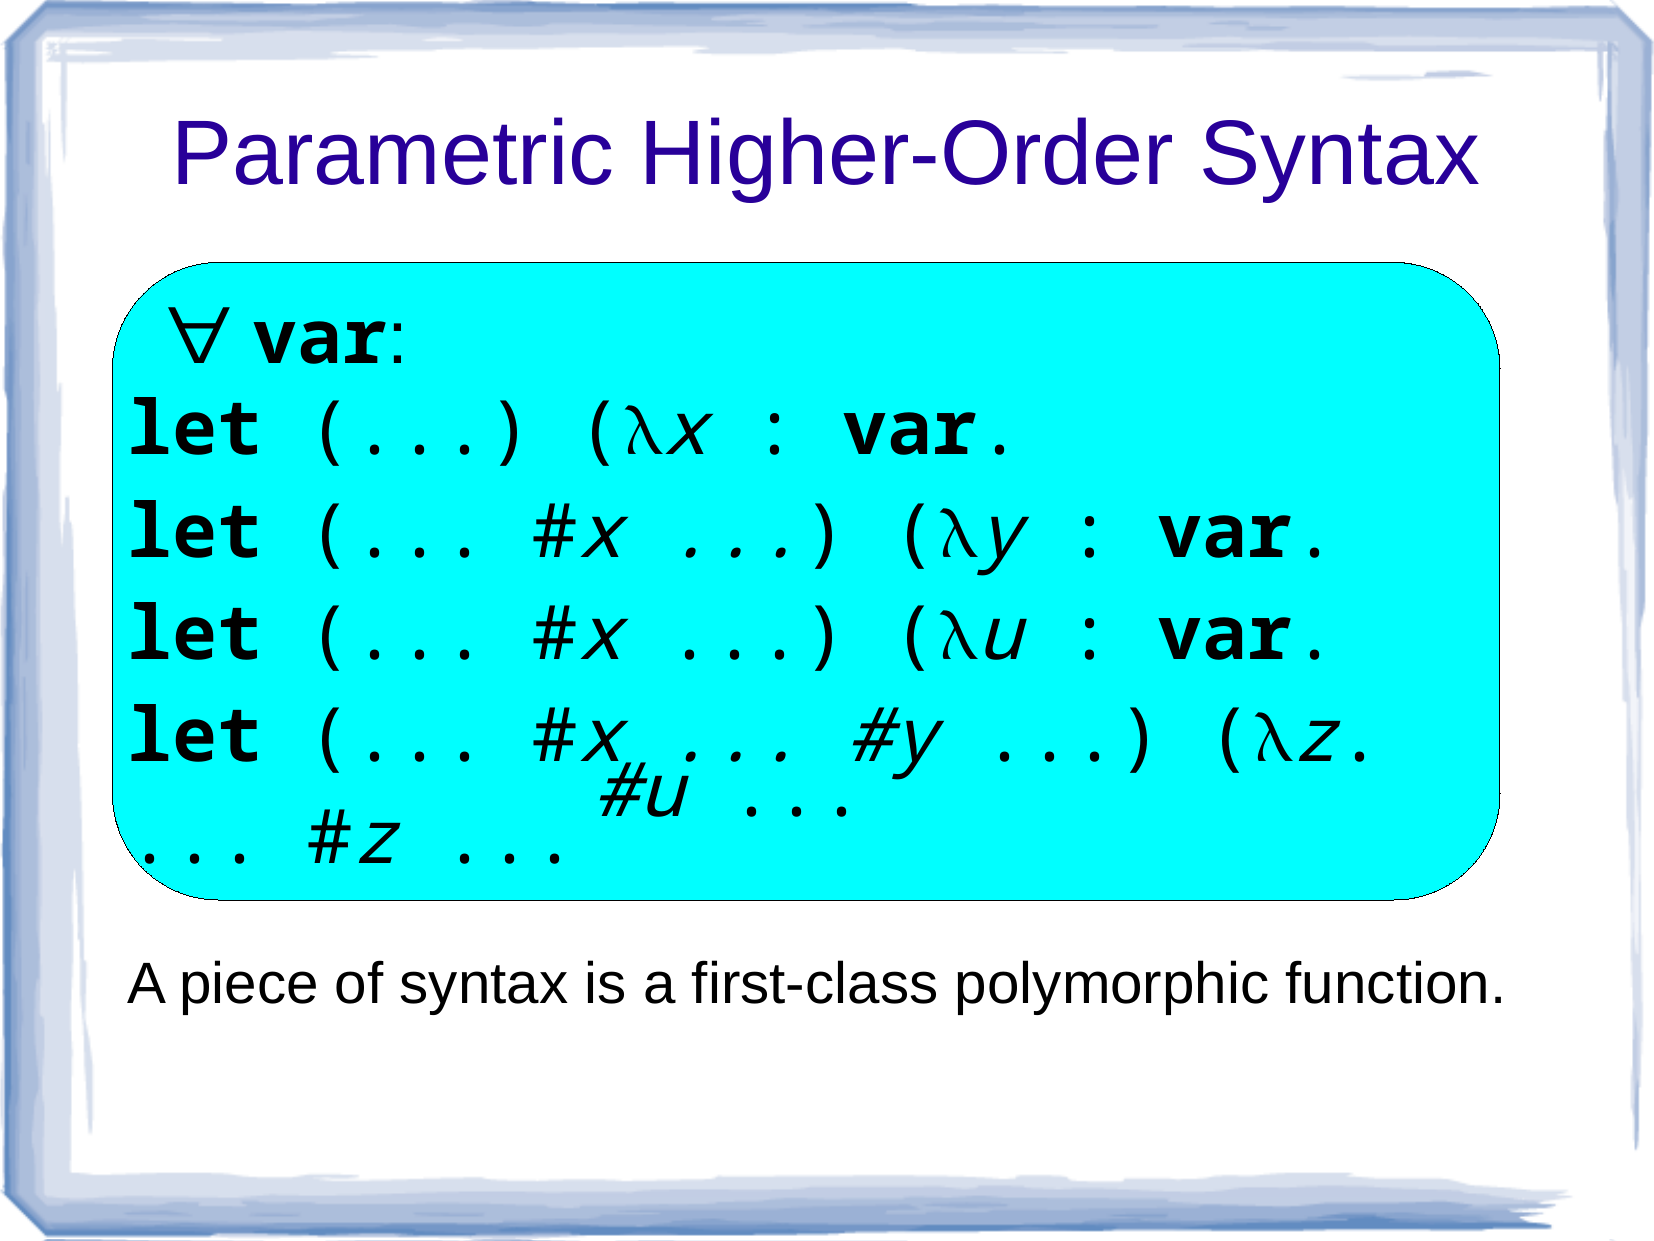

# Parametric Higher-Order Syntax
∀ var:
let (...) (x : var.
let (... #x ...) (y : var.
let (... #x ...) (u : var.
let (... #x ... #y ...) (z.
... #z ...
#u ...
A piece of syntax is a first-class polymorphic function.